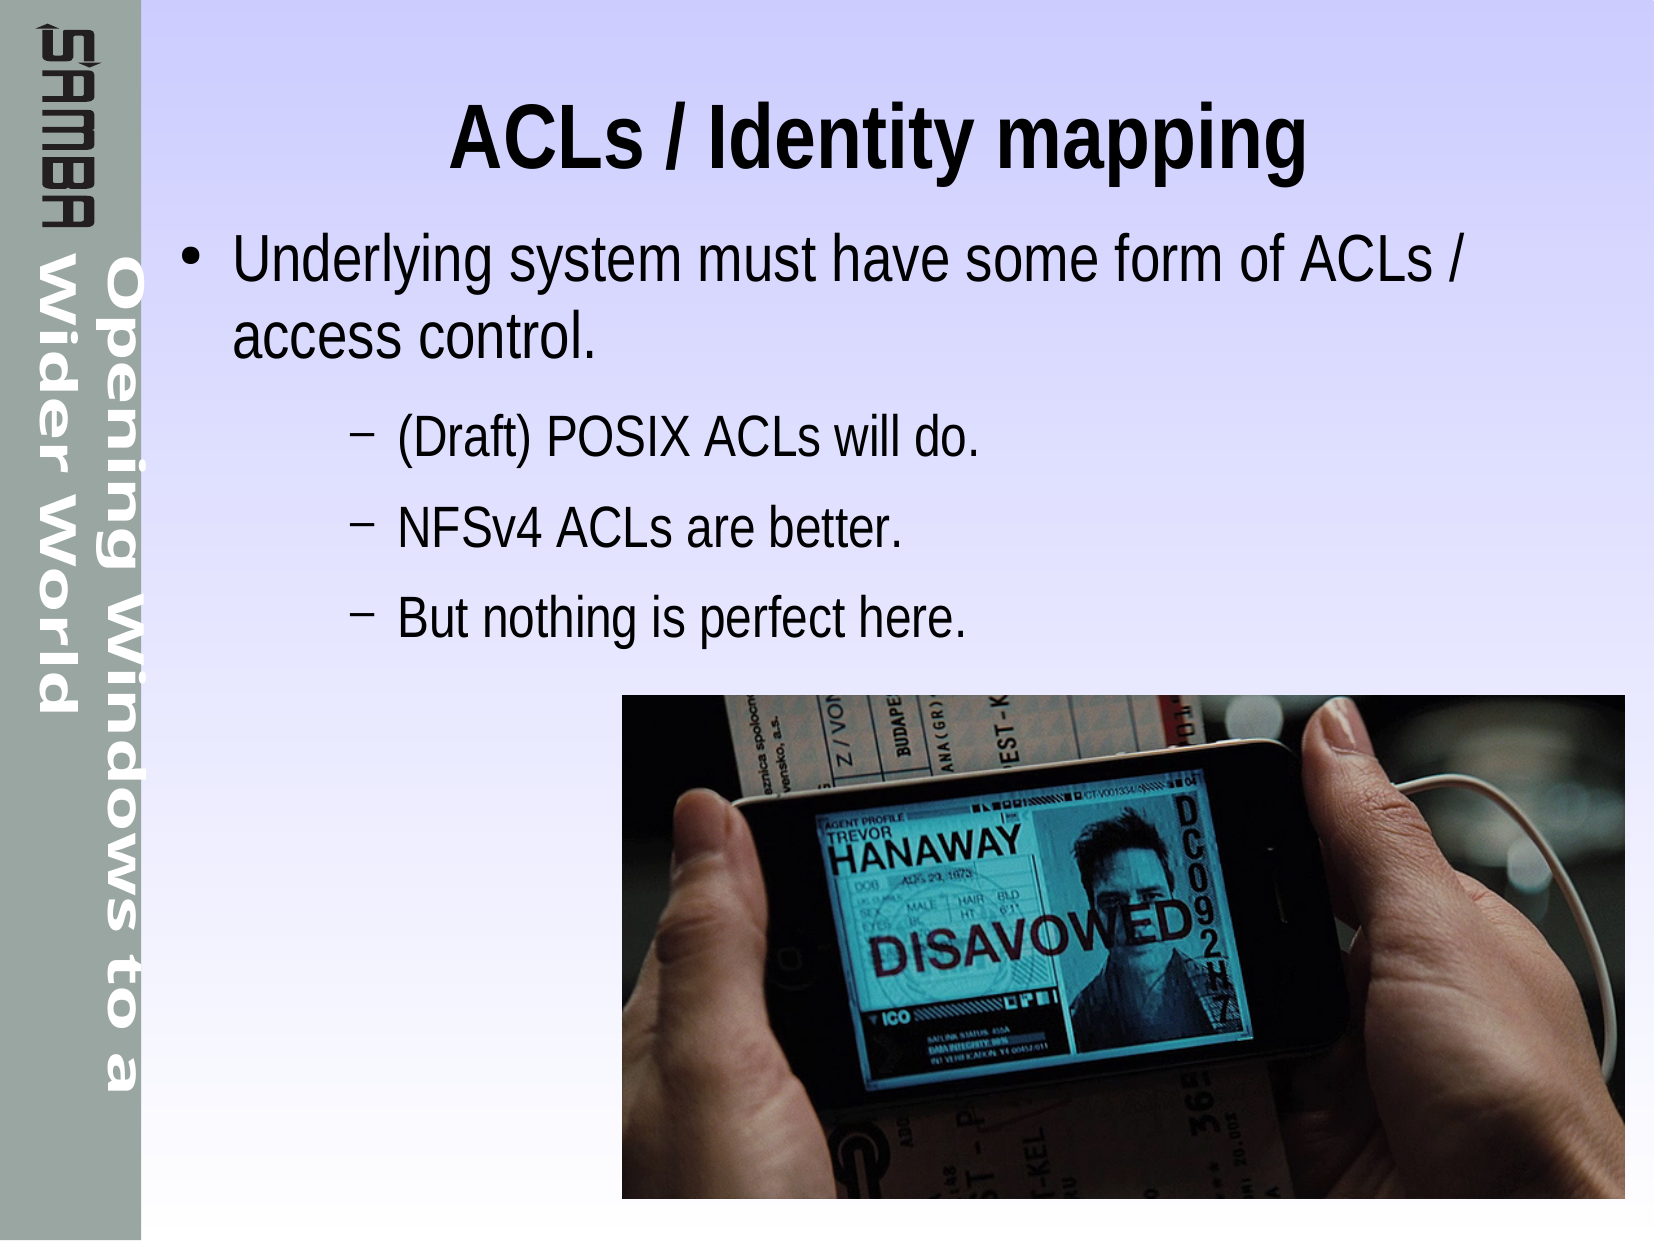

# ACLs / Identity mapping
Underlying system must have some form of ACLs / access control.
(Draft) POSIX ACLs will do.
NFSv4 ACLs are better.
But nothing is perfect here.